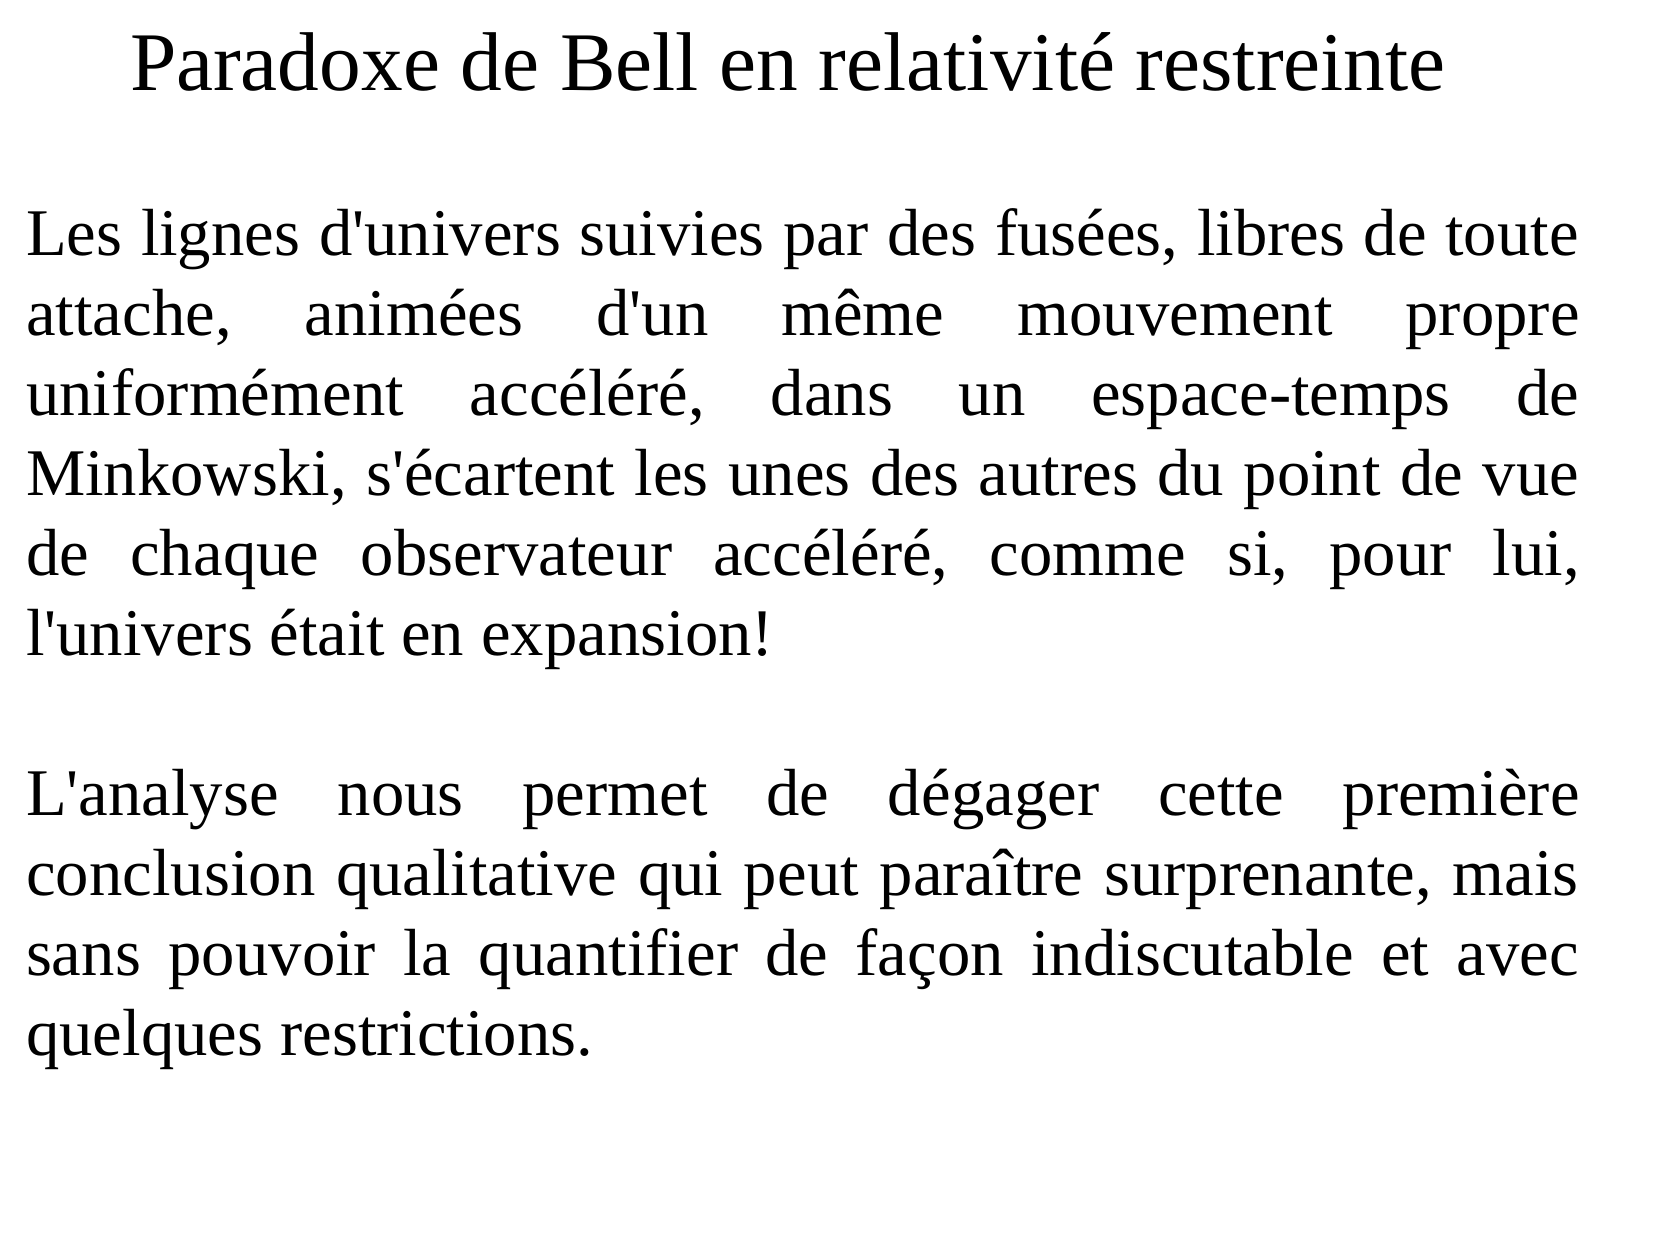

Paradoxe de Bell en relativité restreinte
Les lignes d'univers suivies par des fusées, libres de toute attache, animées d'un même mouvement propre uniformément accéléré, dans un espace-temps de Minkowski, s'écartent les unes des autres du point de vue de chaque observateur accéléré, comme si, pour lui, l'univers était en expansion!
L'analyse nous permet de dégager cette première conclusion qualitative qui peut paraître surprenante, mais sans pouvoir la quantifier de façon indiscutable et avec quelques restrictions.